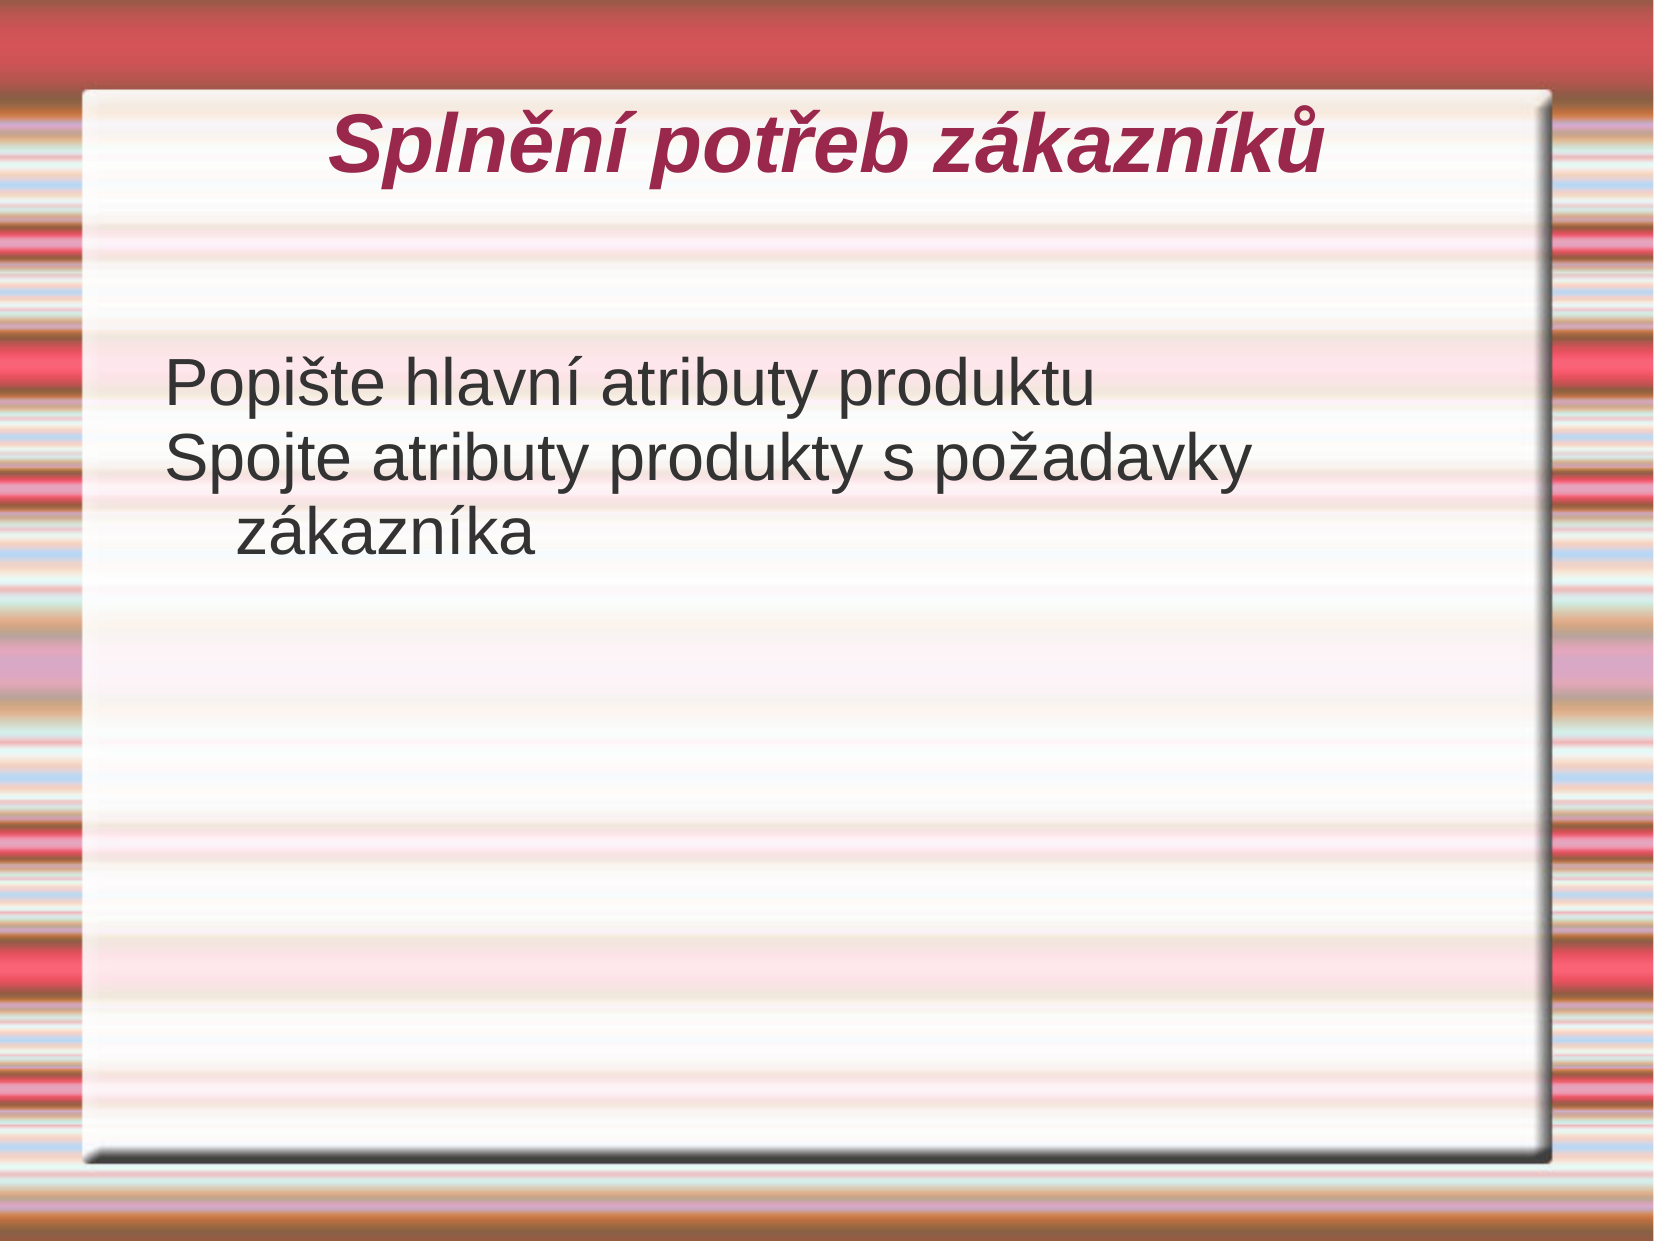

# Splnění potřeb zákazníků
Popište hlavní atributy produktu
Spojte atributy produkty s požadavky zákazníka